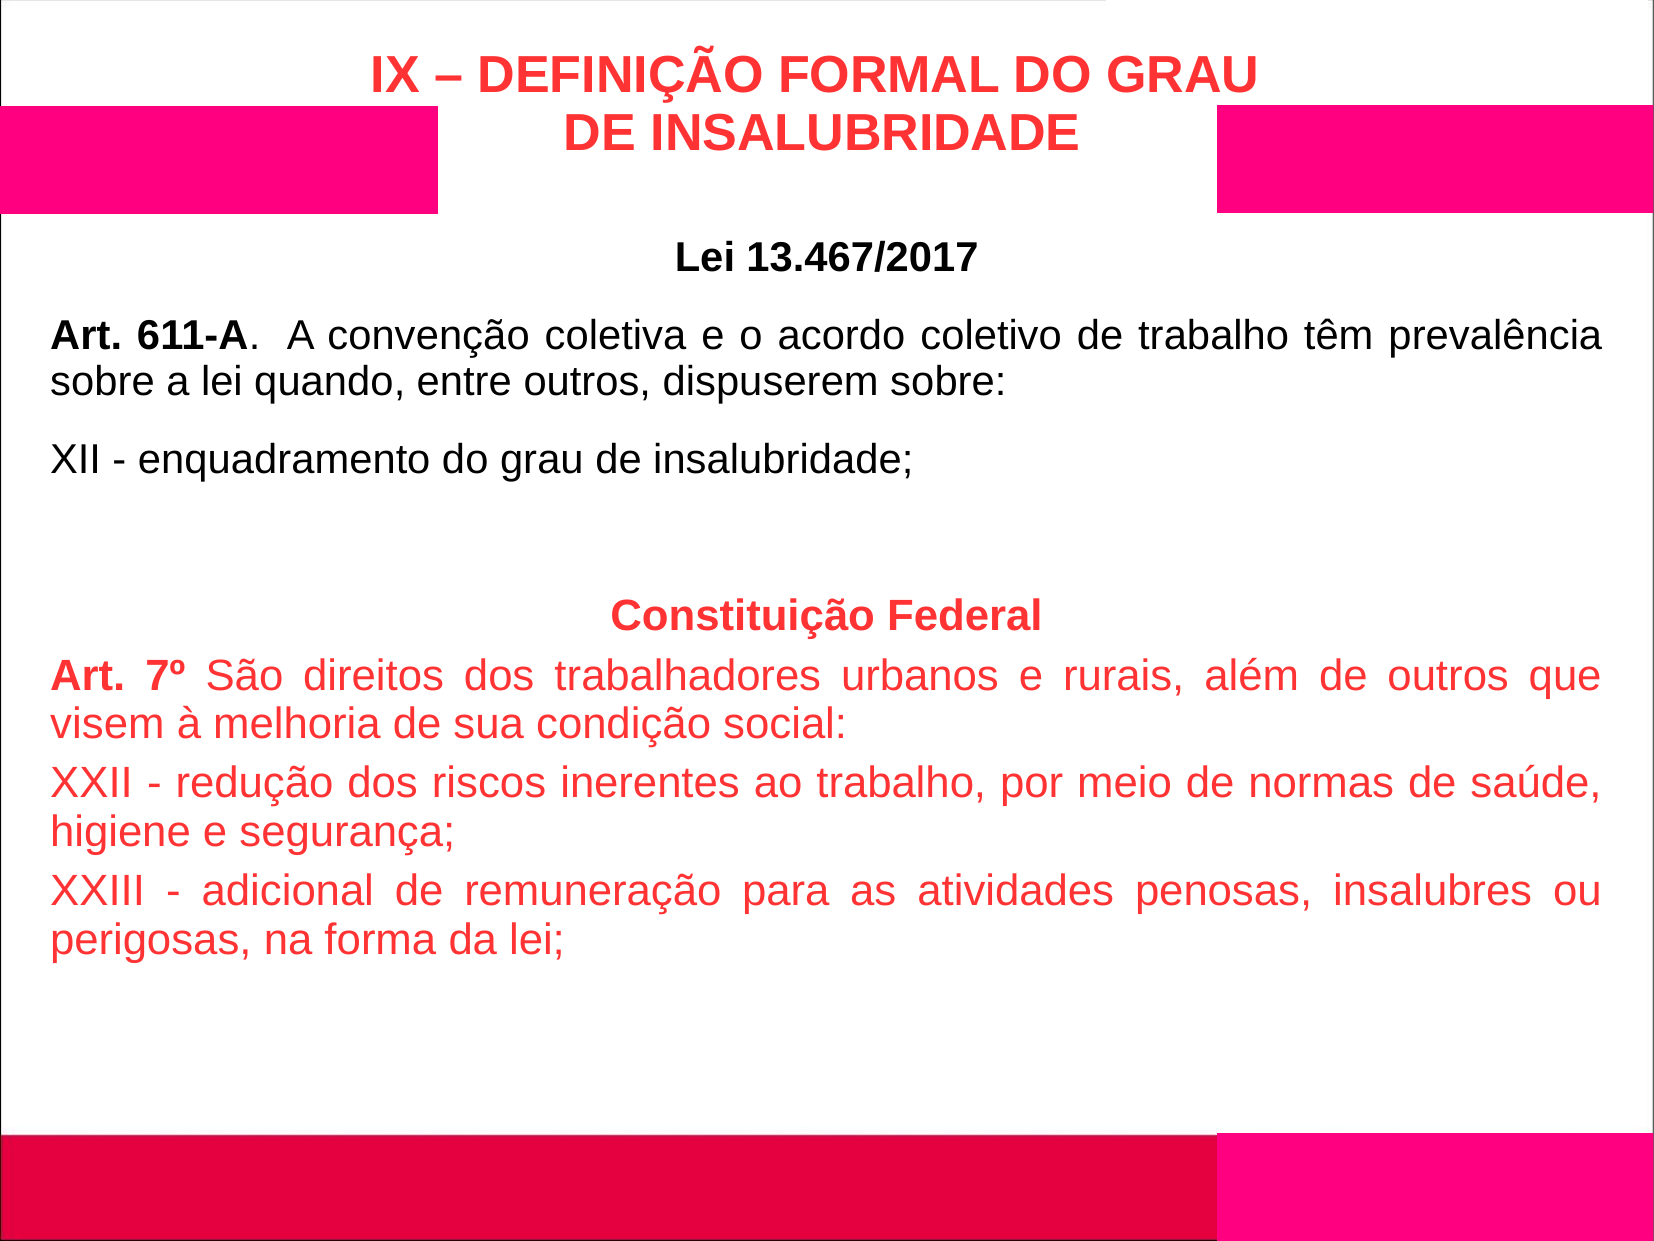

IX – DEFINIÇÃO FORMAL DO GRAU
DE INSALUBRIDADE
Lei 13.467/2017
Art. 611-A.  A convenção coletiva e o acordo coletivo de trabalho têm prevalência sobre a lei quando, entre outros, dispuserem sobre:
XII - enquadramento do grau de insalubridade;
Constituição Federal
Art. 7º São direitos dos trabalhadores urbanos e rurais, além de outros que visem à melhoria de sua condição social:
XXII - redução dos riscos inerentes ao trabalho, por meio de normas de saúde, higiene e segurança;
XXIII - adicional de remuneração para as atividades penosas, insalubres ou perigosas, na forma da lei;